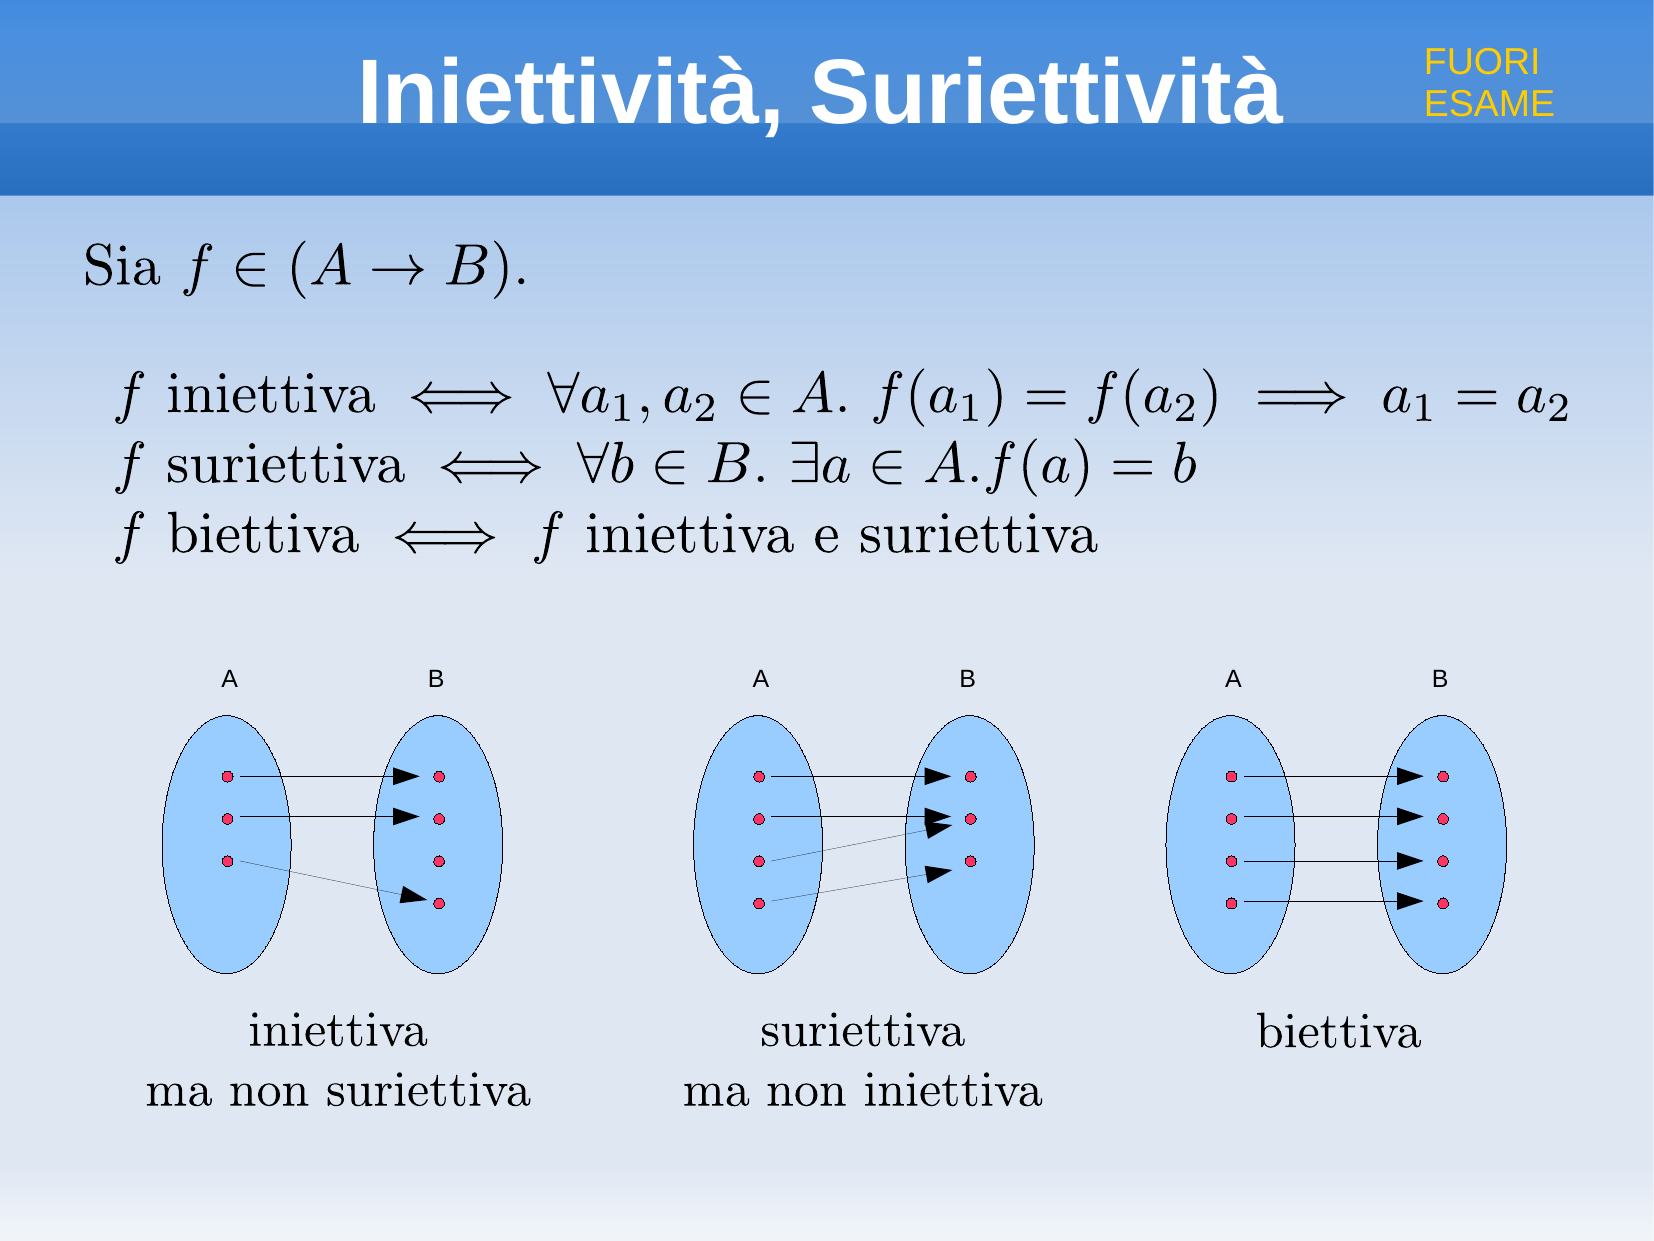

# Iniettività, Suriettività
FUORI
ESAME
A
B
A
B
A
B